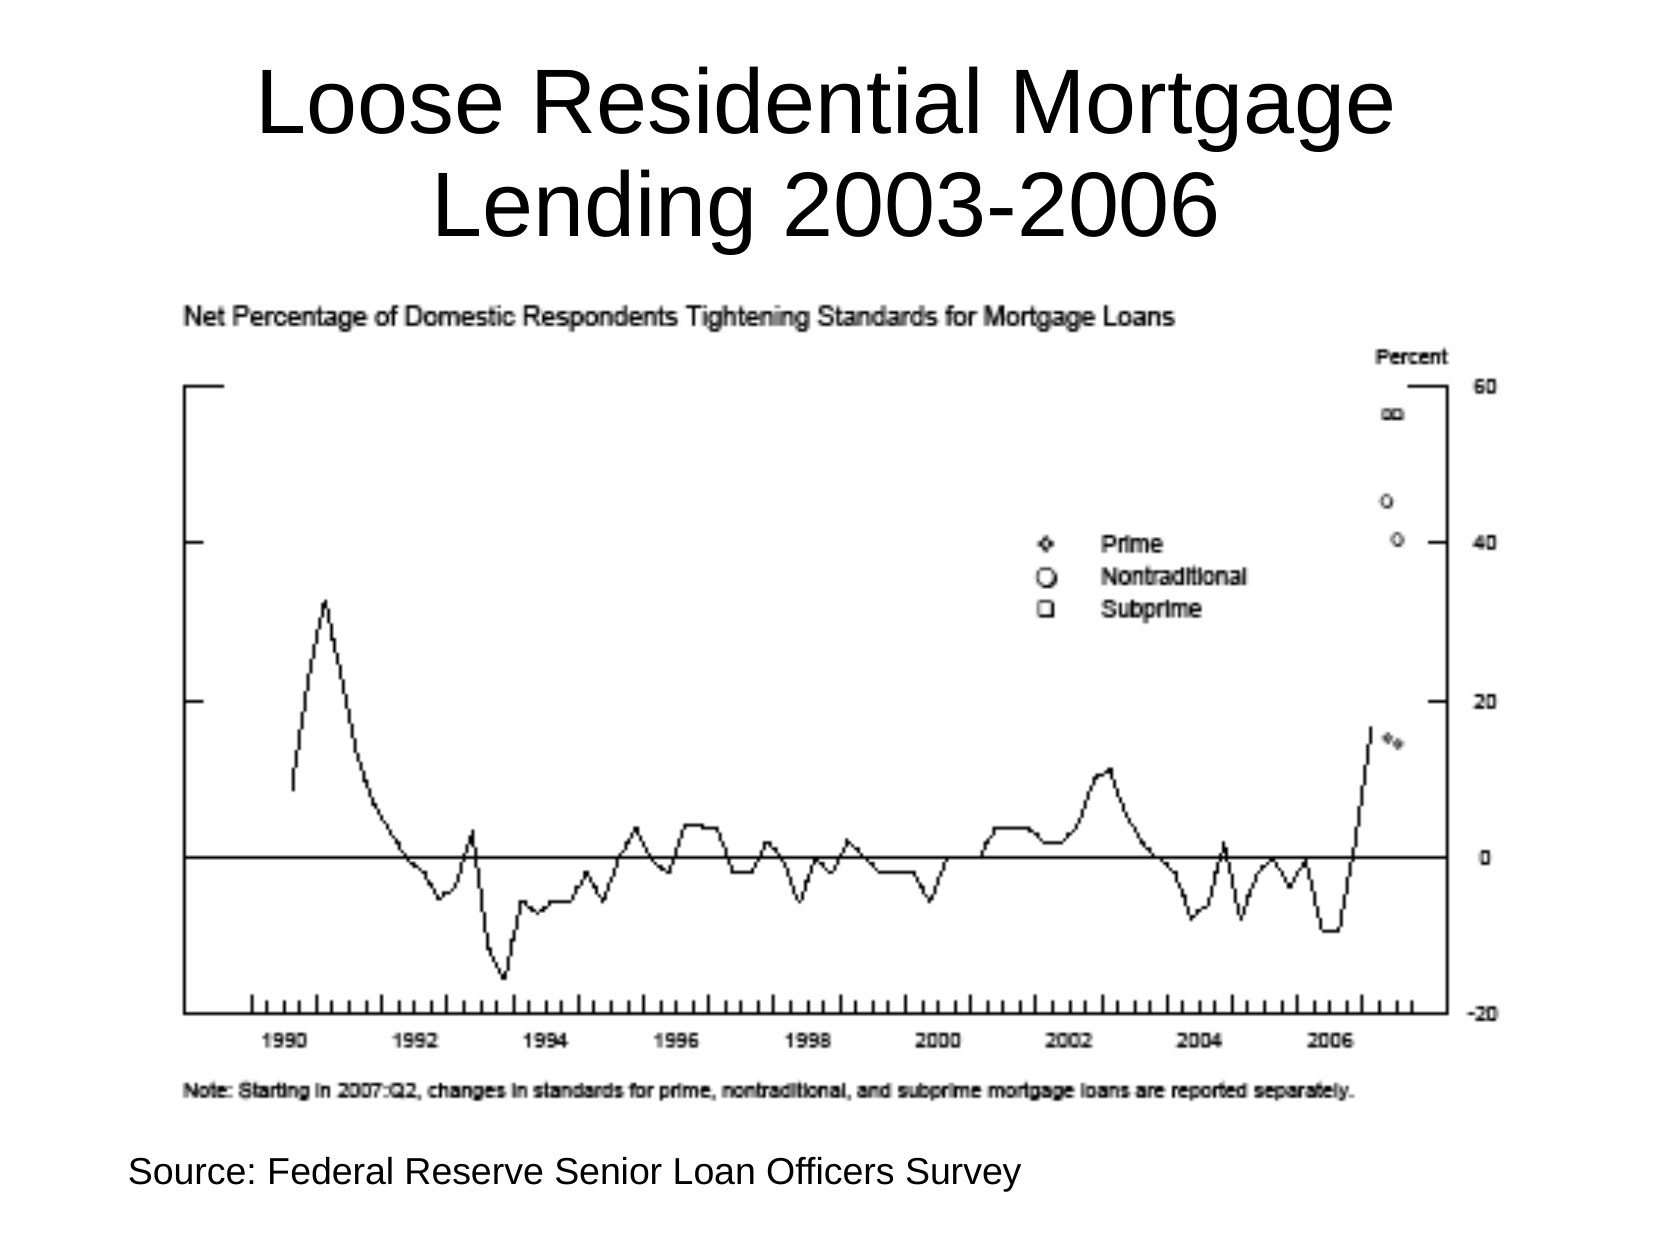

# Loose Residential Mortgage Lending 2003-2006
Source: Federal Reserve Senior Loan Officers Survey